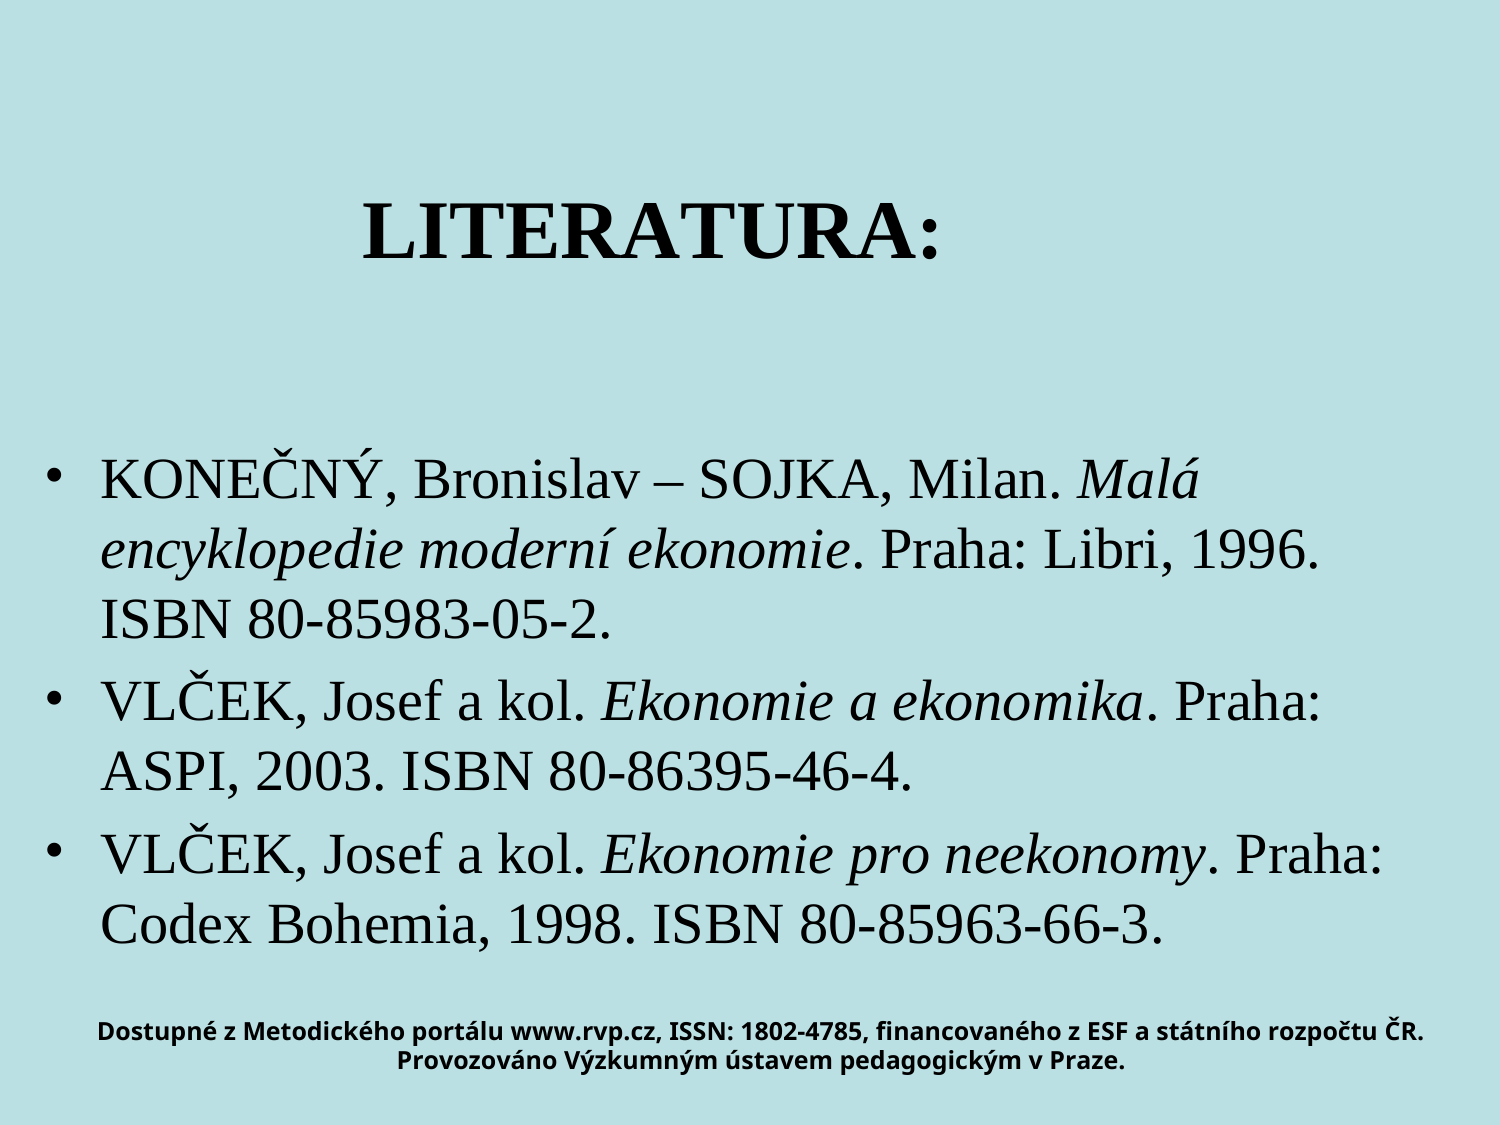

# LITERATURA:
KONEČNÝ, Bronislav – SOJKA, Milan. Malá encyklopedie moderní ekonomie. Praha: Libri, 1996. ISBN 80-85983-05-2.
VLČEK, Josef a kol. Ekonomie a ekonomika. Praha: ASPI, 2003. ISBN 80-86395-46-4.
VLČEK, Josef a kol. Ekonomie pro neekonomy. Praha: Codex Bohemia, 1998. ISBN 80-85963-66-3.
Dostupné z Metodického portálu www.rvp.cz, ISSN: 1802-4785, financovaného z ESF a státního rozpočtu ČR. Provozováno Výzkumným ústavem pedagogickým v Praze.